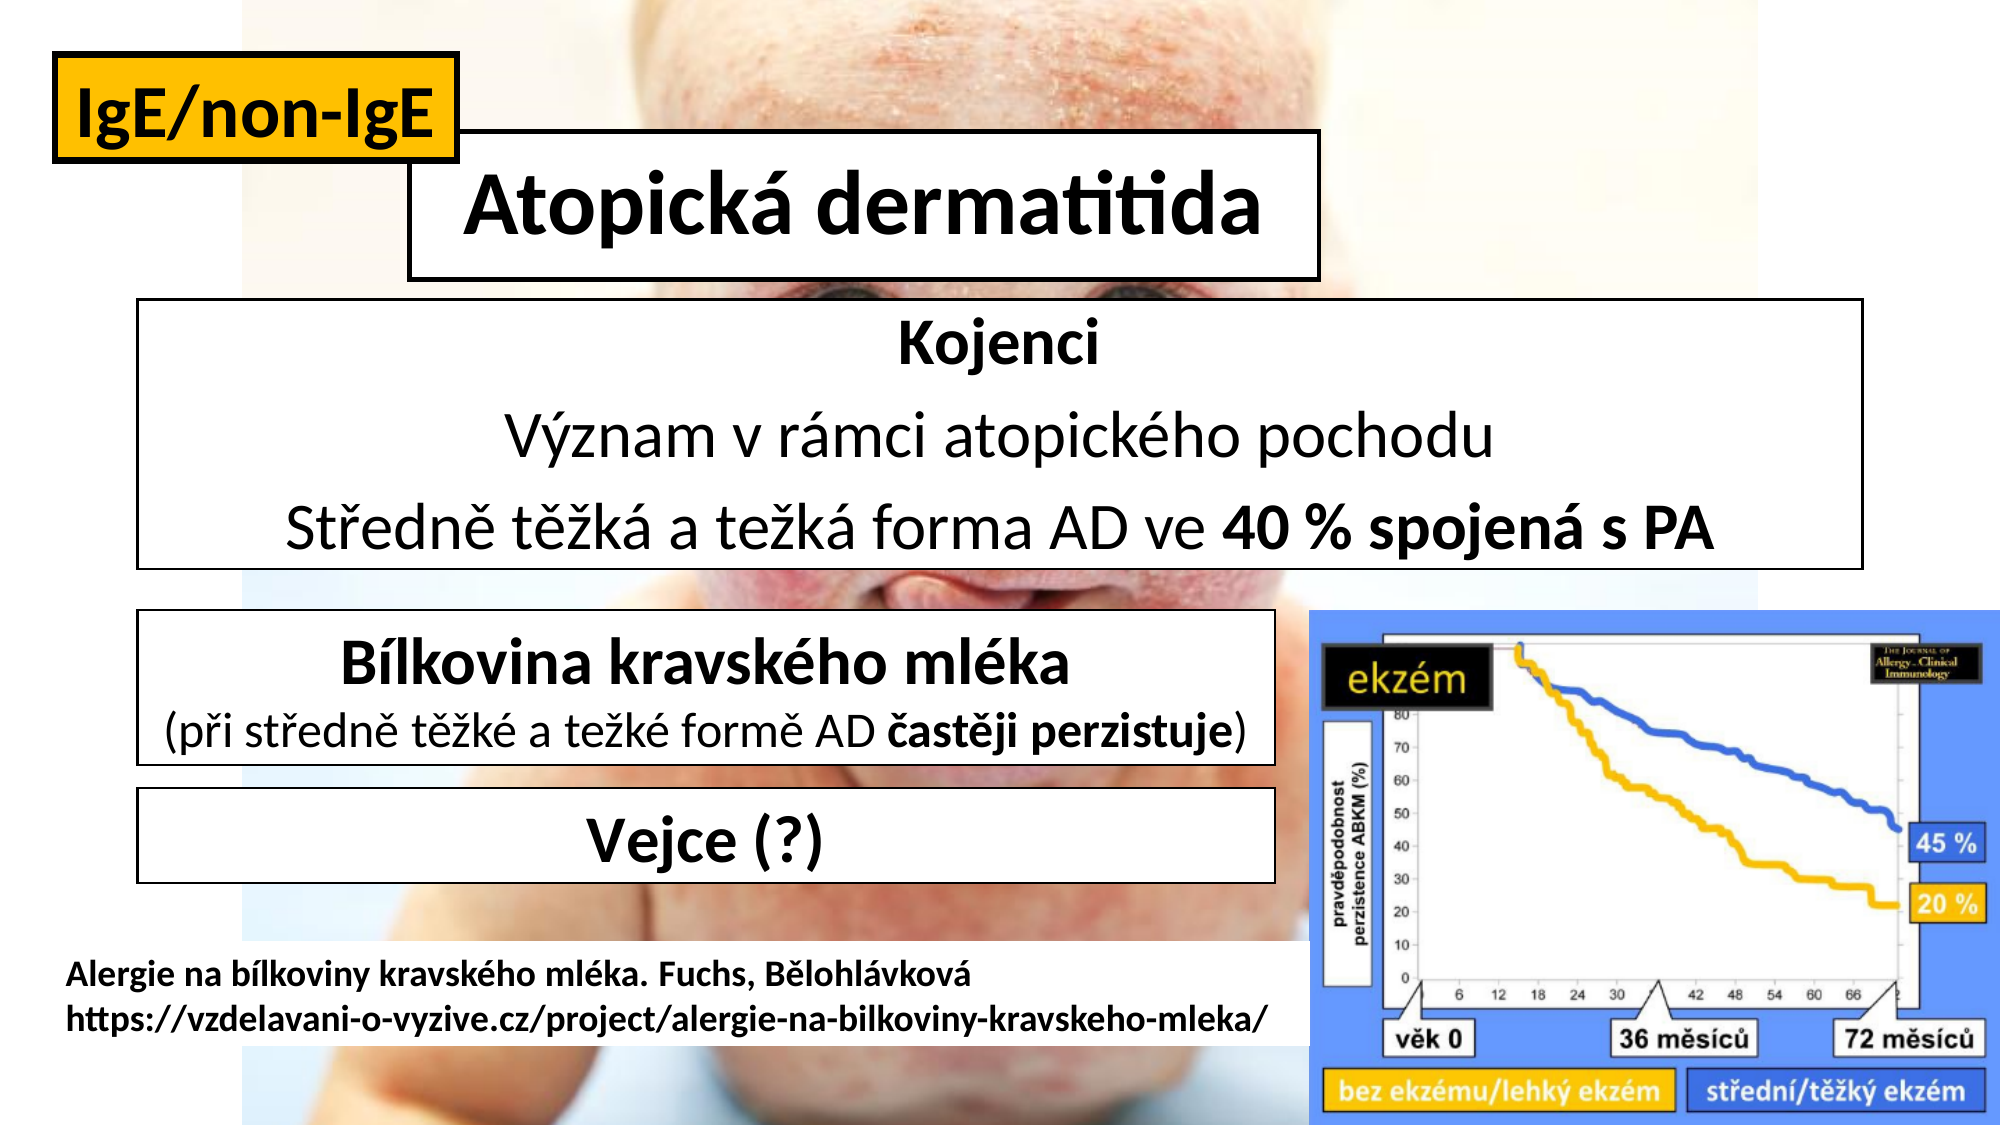

IgE/non-IgE
Atopická dermatitida
Kojenci
Význam v rámci atopického pochodu
Středně těžká a težká forma AD ve 40 % spojená s PA
Bílkovina kravského mléka
(při středně těžké a težké formě AD častěji perzistuje)
Vejce (?)
Alergie na bílkoviny kravského mléka. Fuchs, Bělohlávková
https://vzdelavani-o-vyzive.cz/project/alergie-na-bilkoviny-kravskeho-mleka/